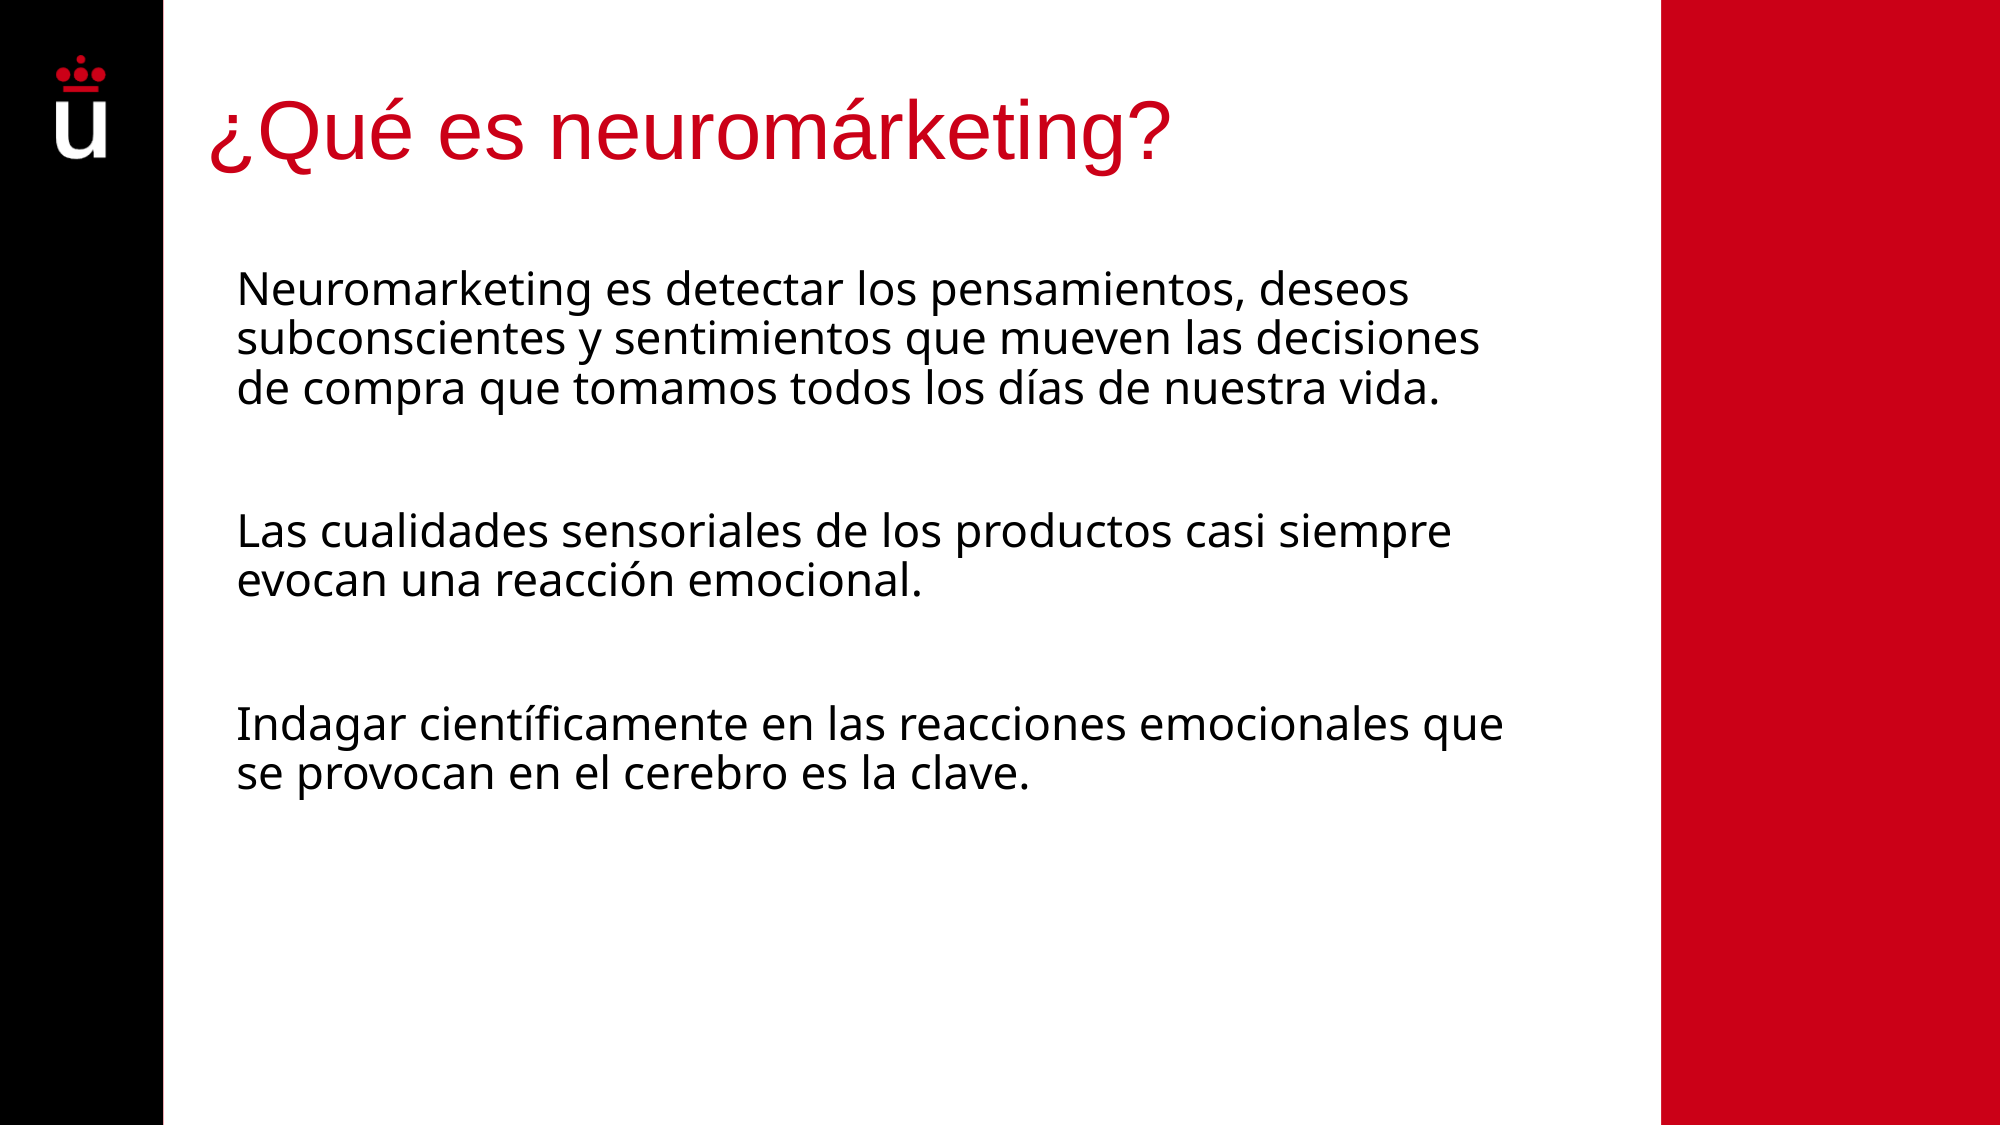

¿Qué es neuromárketing?
# Neuromarketing es detectar los pensamientos, deseos subconscientes y sentimientos que mueven las decisiones de compra que tomamos todos los días de nuestra vida.
Las cualidades sensoriales de los productos casi siempre evocan una reacción emocional.
Indagar científicamente en las reacciones emocionales que se provocan en el cerebro es la clave.